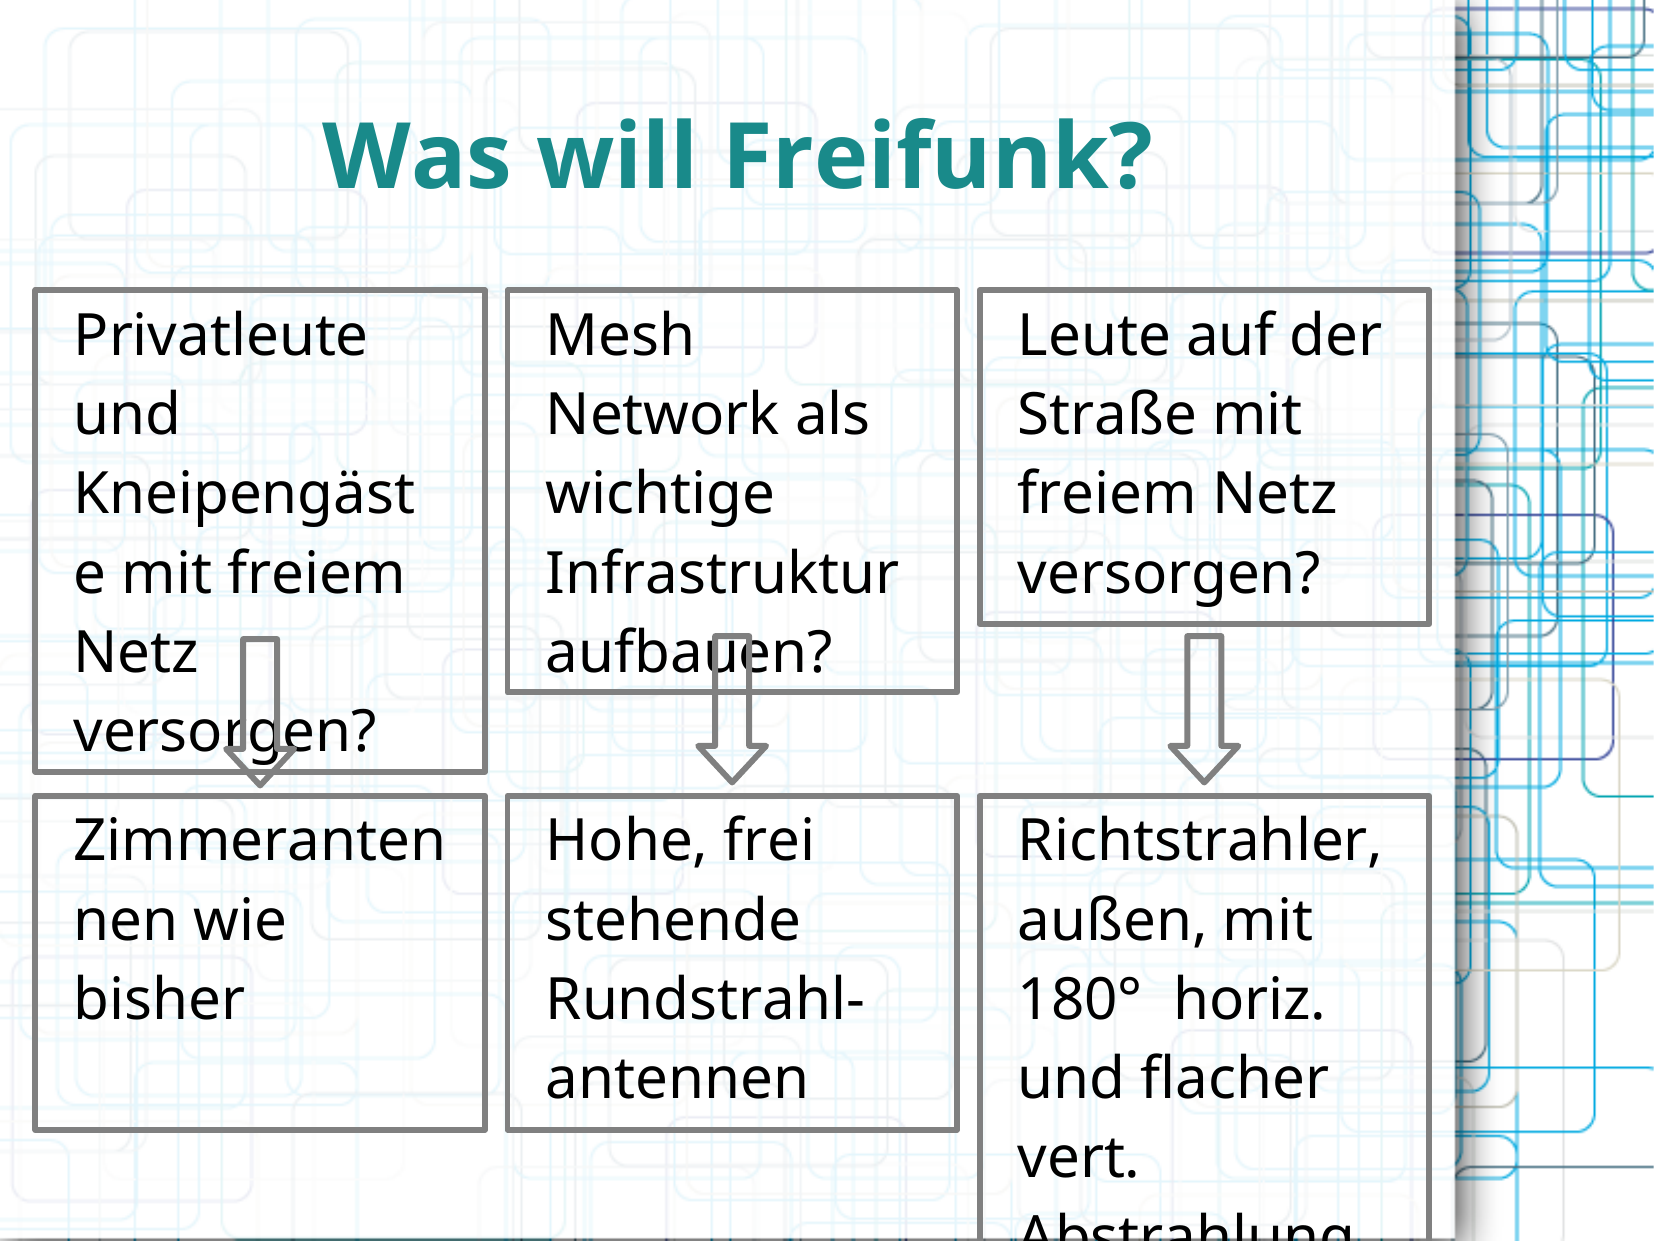

# Was will Freifunk?
Privatleute und Kneipengäste mit freiem Netz versorgen?
Mesh Network als wichtige Infrastruktur aufbauen?
Leute auf der Straße mit freiem Netz versorgen?
Zimmerantennen wie bisher
Hohe, frei stehende Rundstrahl-antennen
Richtstrahler, außen, mit 180° horiz. und flacher vert. Abstrahlung